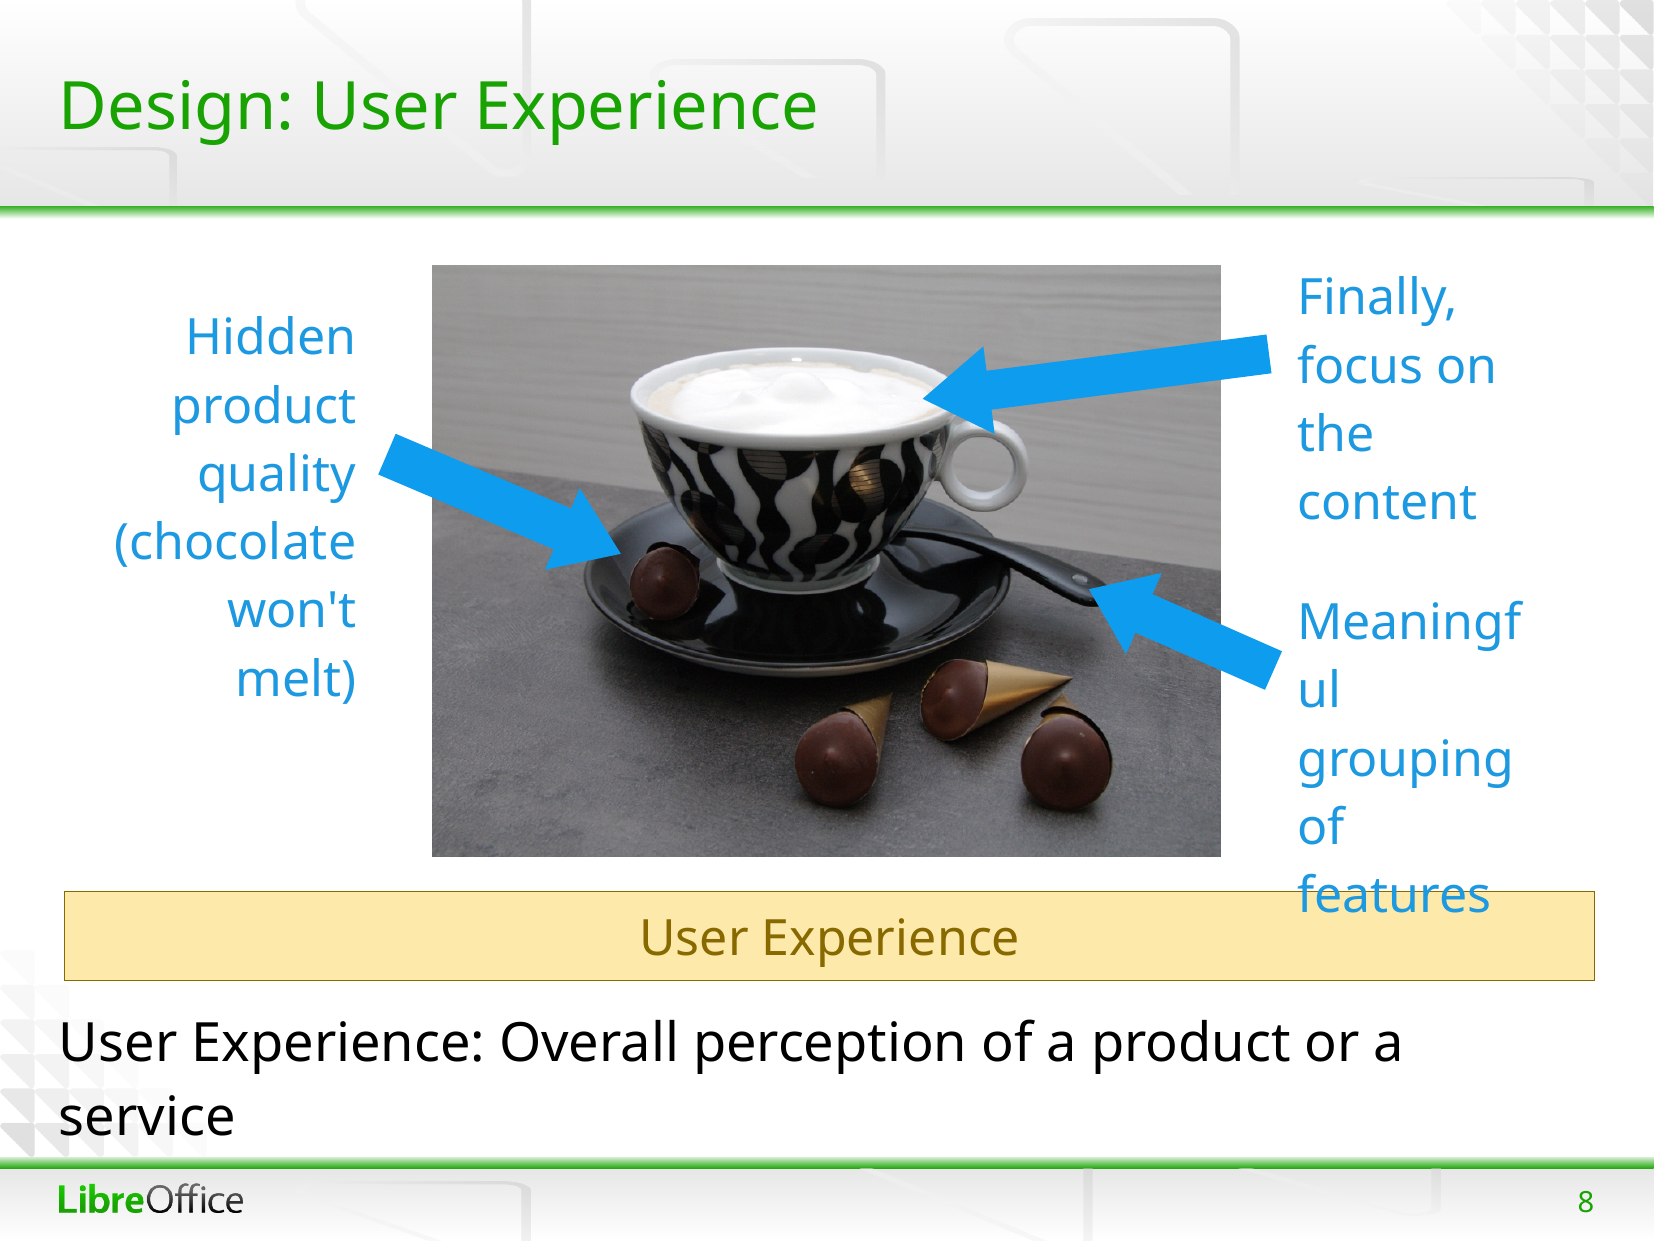

# Design: User Experience
Finally, focus on the content
Hidden product quality (chocolate won't melt)
Meaningful grouping of features
User Experience
User Experience: Overall perception of a product or a service
8